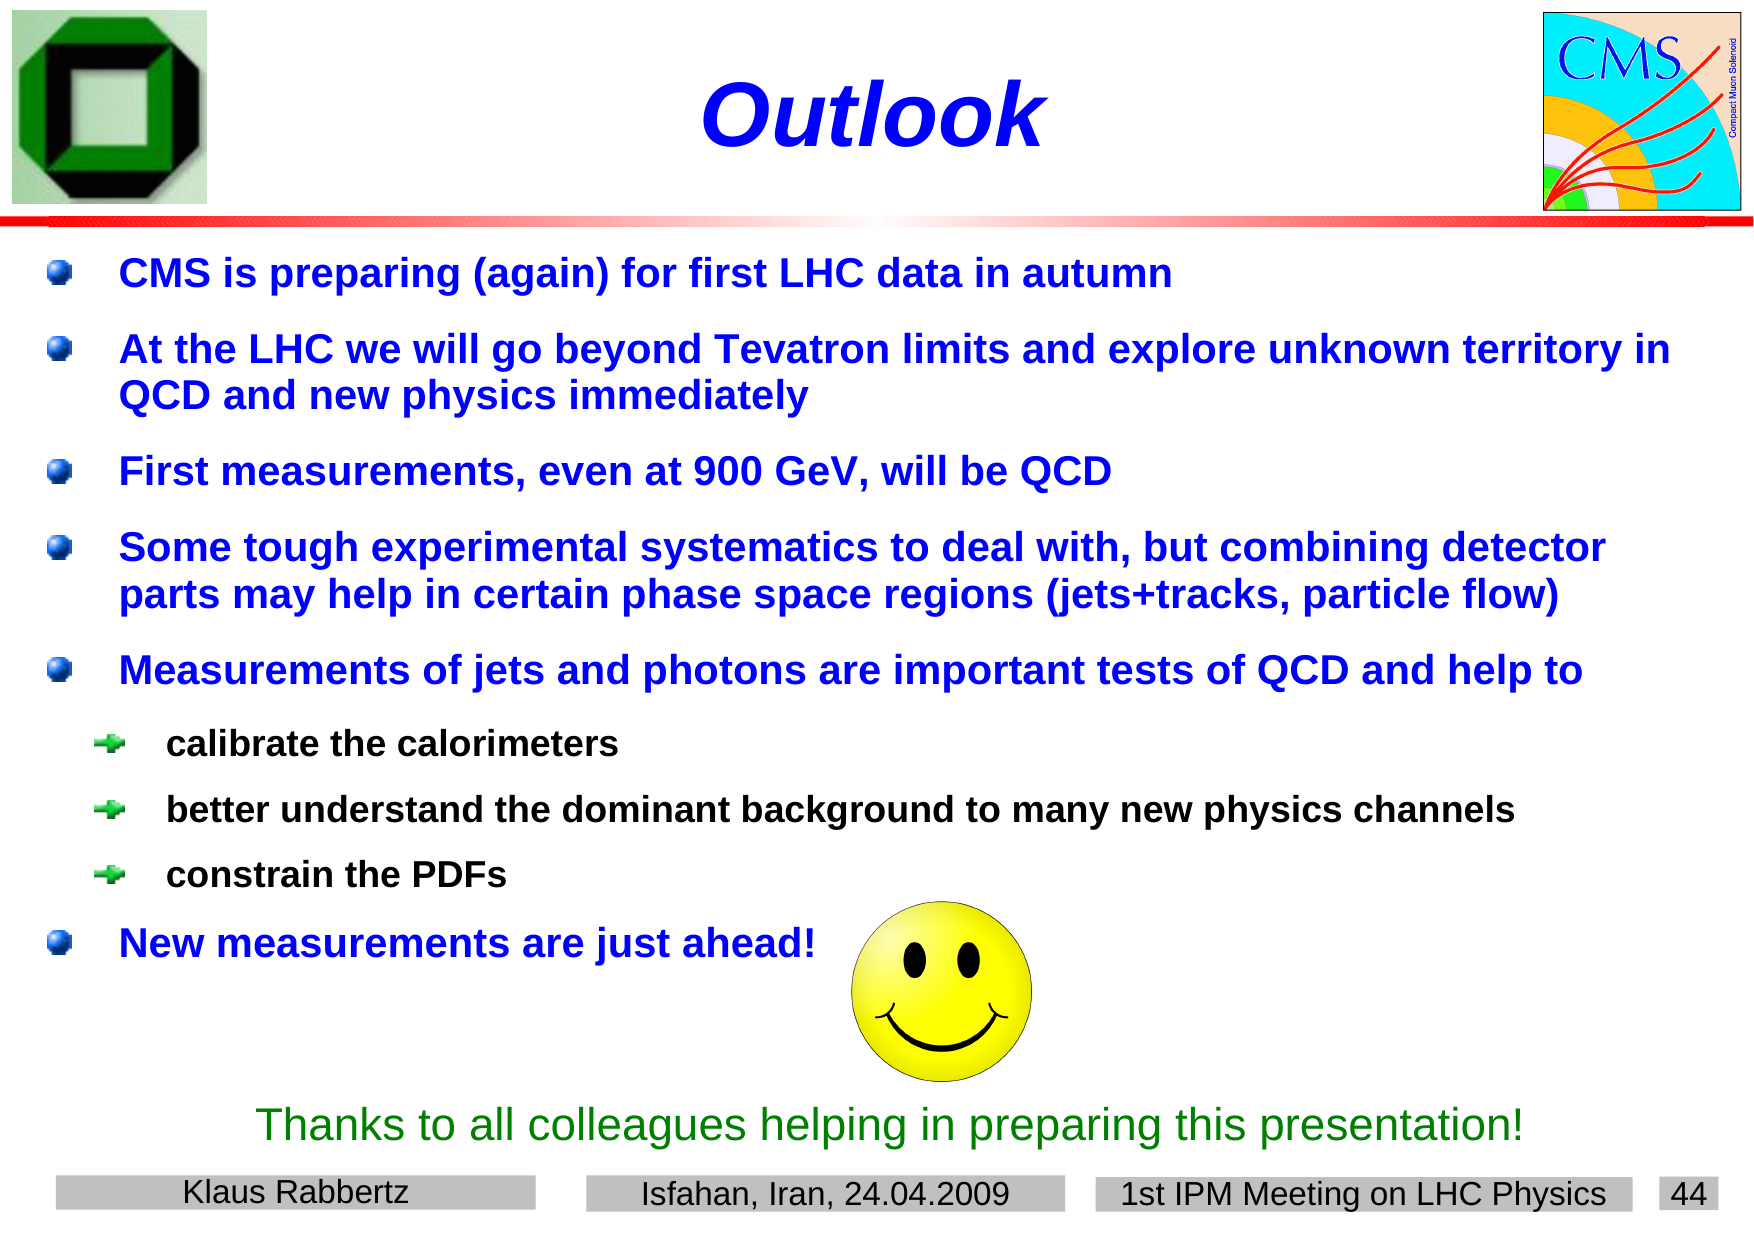

# Outlook
CMS is preparing (again) for first LHC data in autumn
At the LHC we will go beyond Tevatron limits and explore unknown territory in QCD and new physics immediately
First measurements, even at 900 GeV, will be QCD
Some tough experimental systematics to deal with, but combining detector parts may help in certain phase space regions (jets+tracks, particle flow)
Measurements of jets and photons are important tests of QCD and help to
calibrate the calorimeters
better understand the dominant background to many new physics channels
constrain the PDFs
New measurements are just ahead!
Thanks to all colleagues helping in preparing this presentation!